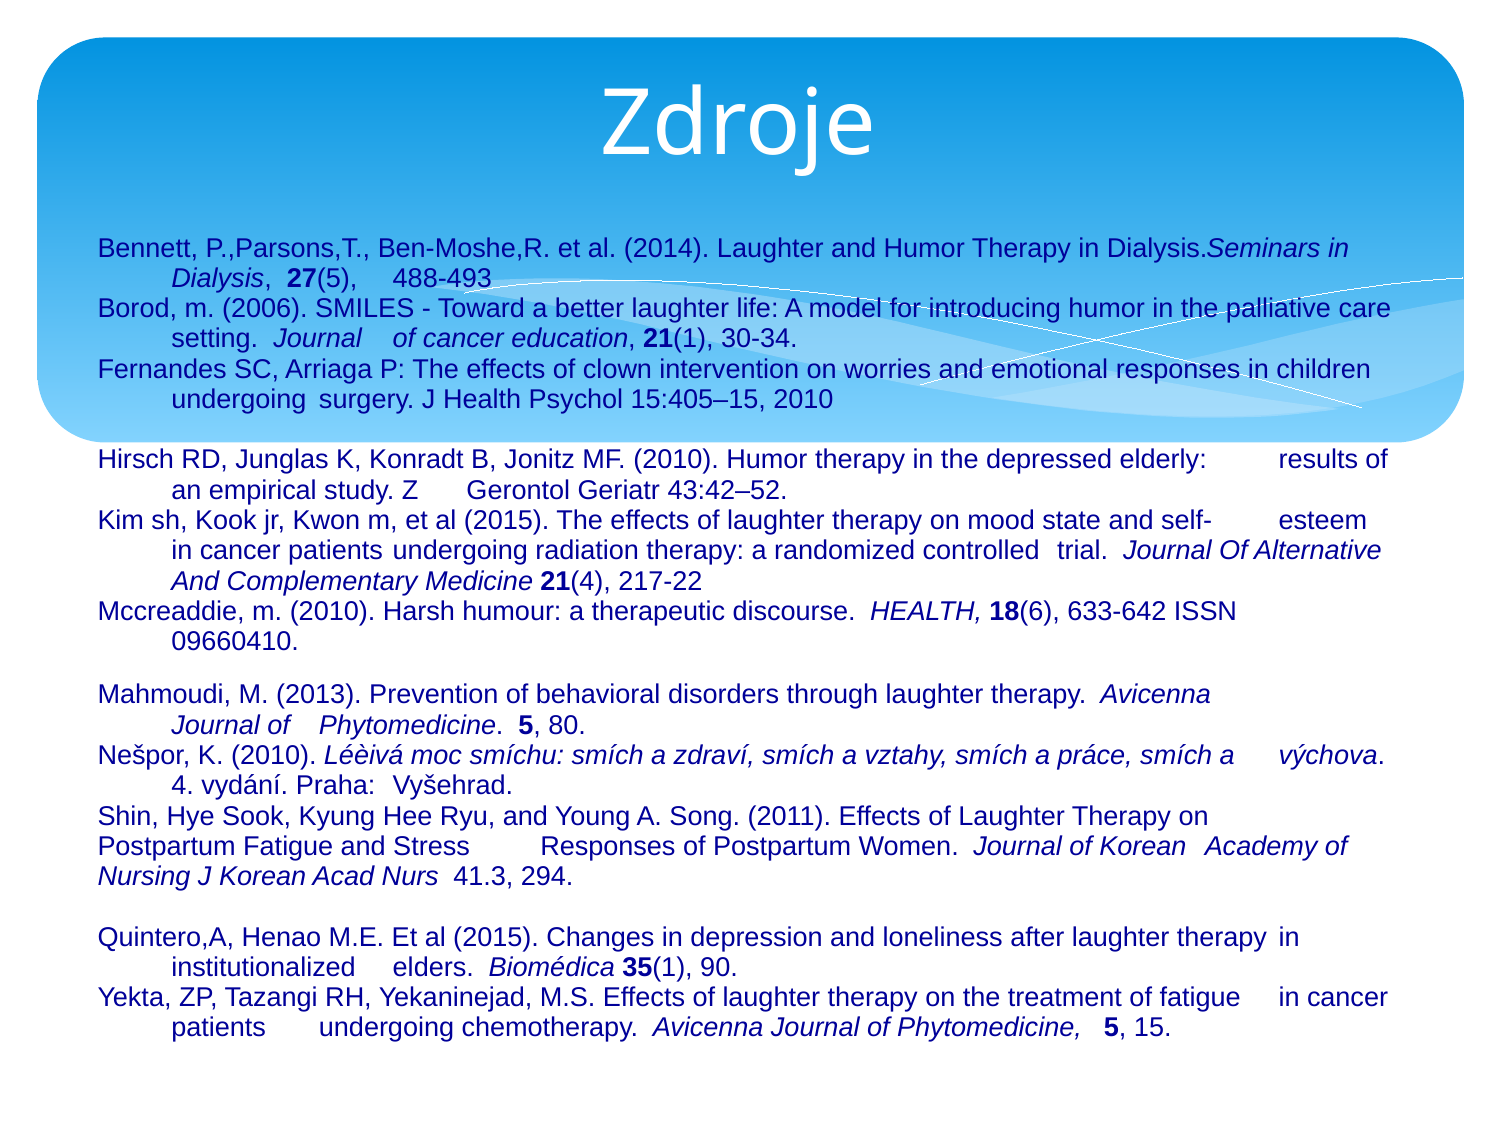

# Zdroje
Bennett, P.,Parsons,T., Ben-Moshe,R. et al. (2014). Laughter and Humor Therapy in Dialysis.Seminars in 	Dialysis,  27(5), 	488-493
Borod, m. (2006). SMILES - Toward a better laughter life: A model for introducing humor in the palliative care 	setting.  Journal 	of cancer education, 21(1), 30-34.
Fernandes SC, Arriaga P: The effects of clown intervention on worries and emotional responses in children 	undergoing 	surgery. J Health Psychol 15:405–15, 2010
Hirsch RD, Junglas K, Konradt B, Jonitz MF. (2010). Humor therapy in the depressed elderly: 	results of 	an empirical study. Z 	Gerontol Geriatr 43:42–52.
Kim sh, Kook jr, Kwon m, et al (2015). The effects of laughter therapy on mood state and self-	esteem 	in cancer patients 	undergoing radiation therapy: a randomized controlled 	trial.  Journal Of Alternative 	And Complementary Medicine 	21(4), 217-22
Mccreaddie, m. (2010). Harsh humour: a therapeutic discourse.  HEALTH, 18(6), 633-642 ISSN 			09660410.
Mahmoudi, M. (2013). Prevention of behavioral disorders through laughter therapy.  Avicenna 			Journal of 	Phytomedicine.  5, 80.
Nešpor, K. (2010). Léèivá moc smíchu: smích a zdraví, smích a vztahy, smích a práce, smích a 	výchova. 	4. vydání. Praha: 	Vyšehrad.
Shin, Hye Sook, Kyung Hee Ryu, and Young A. Song. (2011). Effects of Laughter Therapy on 	Postpartum Fatigue and Stress 	Responses of Postpartum Women.  Journal of Korean 	Academy of Nursing J Korean Acad Nurs  41.3, 294.
Quintero,A, Henao M.E. Et al (2015). Changes in depression and loneliness after laughter therapy 	in 		institutionalized 	elders.  Biomédica 35(1), 90.
Yekta, ZP, Tazangi RH, Yekaninejad, M.S. Effects of laughter therapy on the treatment of fatigue 	in cancer 	patients 	undergoing chemotherapy.  Avicenna Journal of Phytomedicine,   5, 15.